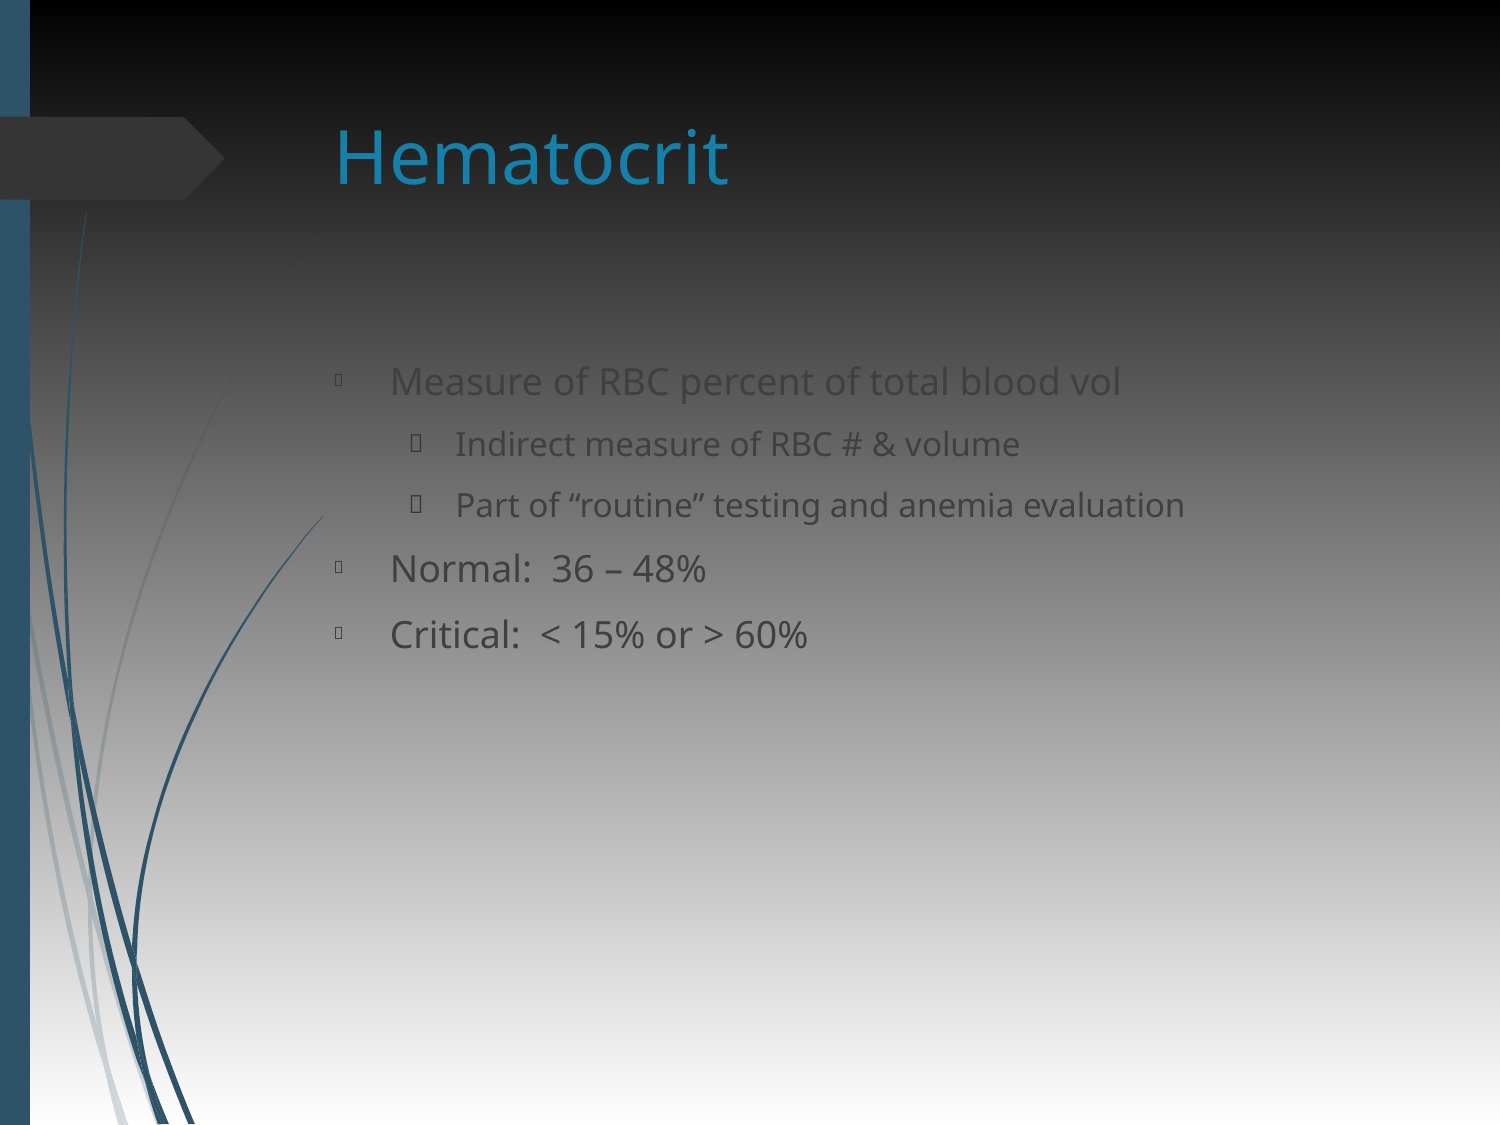

# Hematocrit
Measure of RBC percent of total blood vol
Indirect measure of RBC # & volume
Part of “routine” testing and anemia evaluation
Normal: 36 – 48%
Critical: < 15% or > 60%